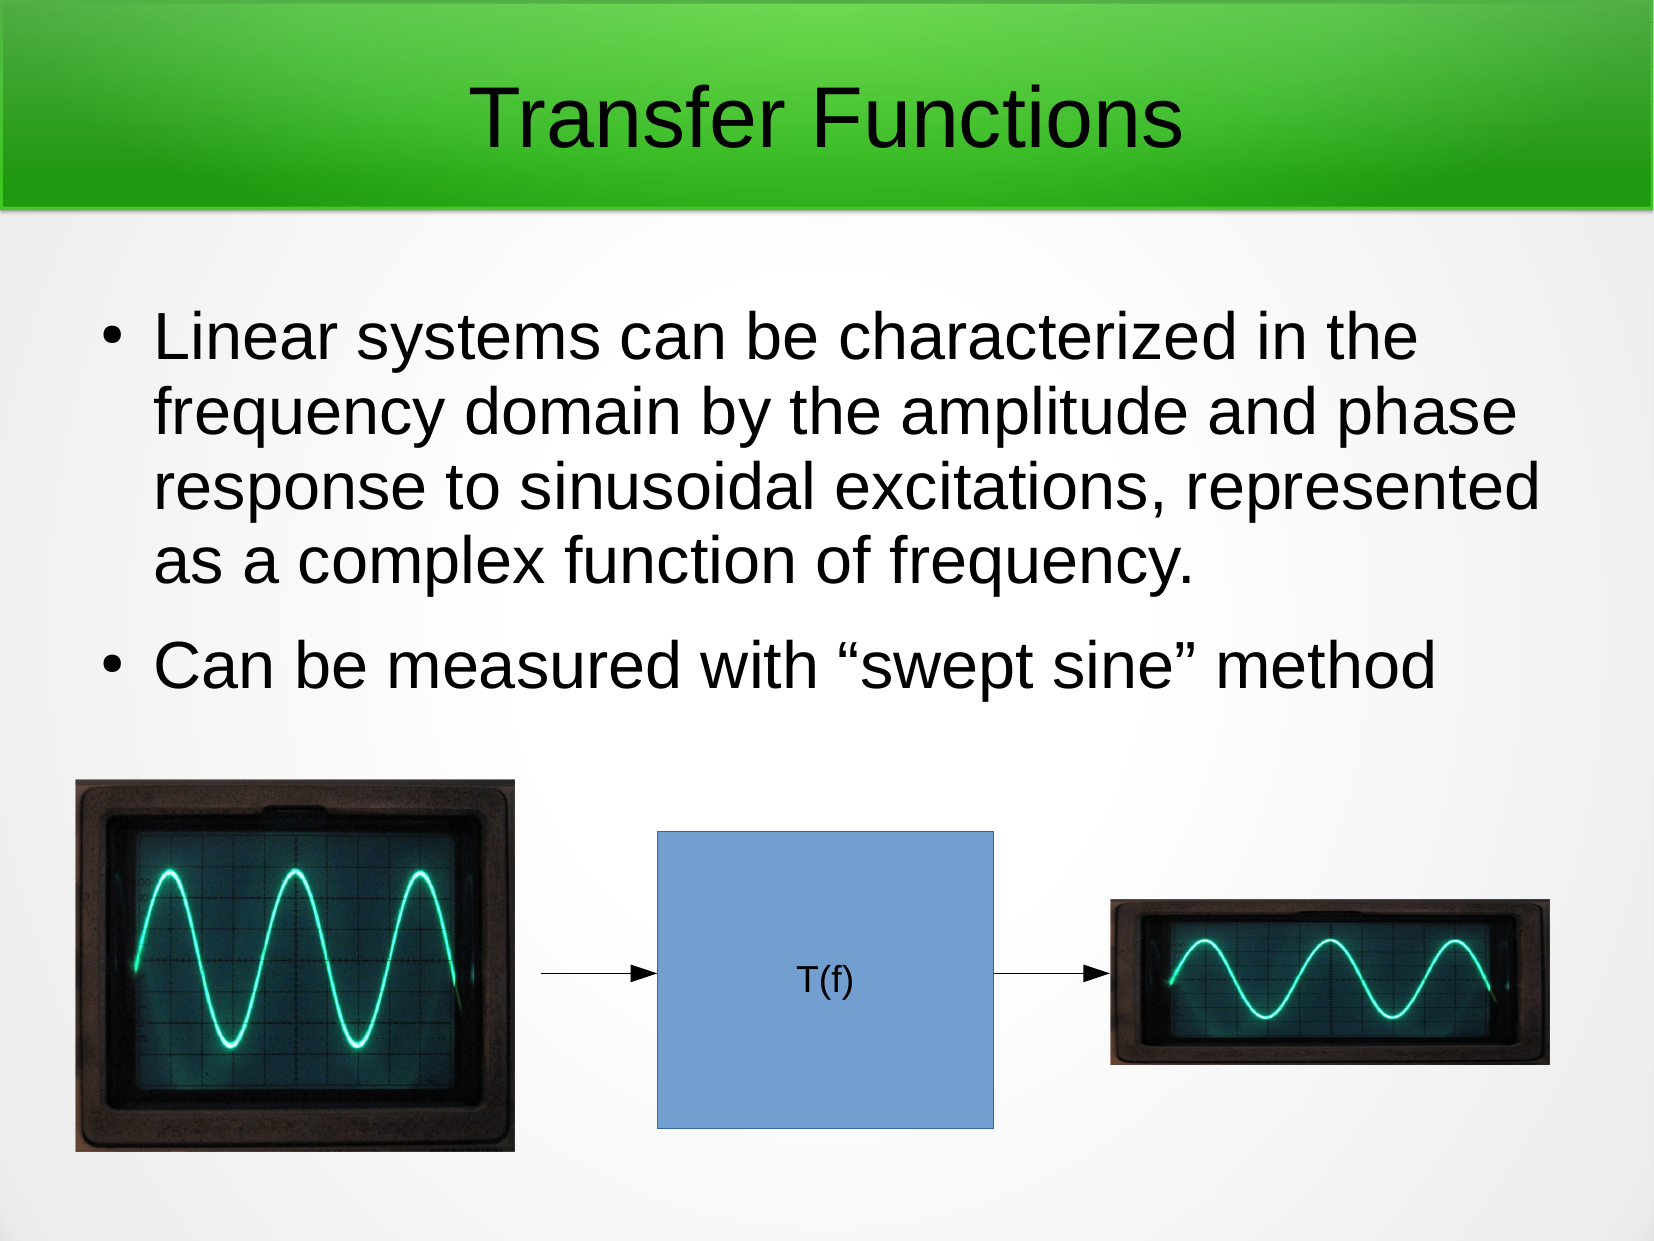

# Transfer Functions
Linear systems can be characterized in the frequency domain by the amplitude and phase response to sinusoidal excitations, represented as a complex function of frequency.
Can be measured with “swept sine” method
T(f)